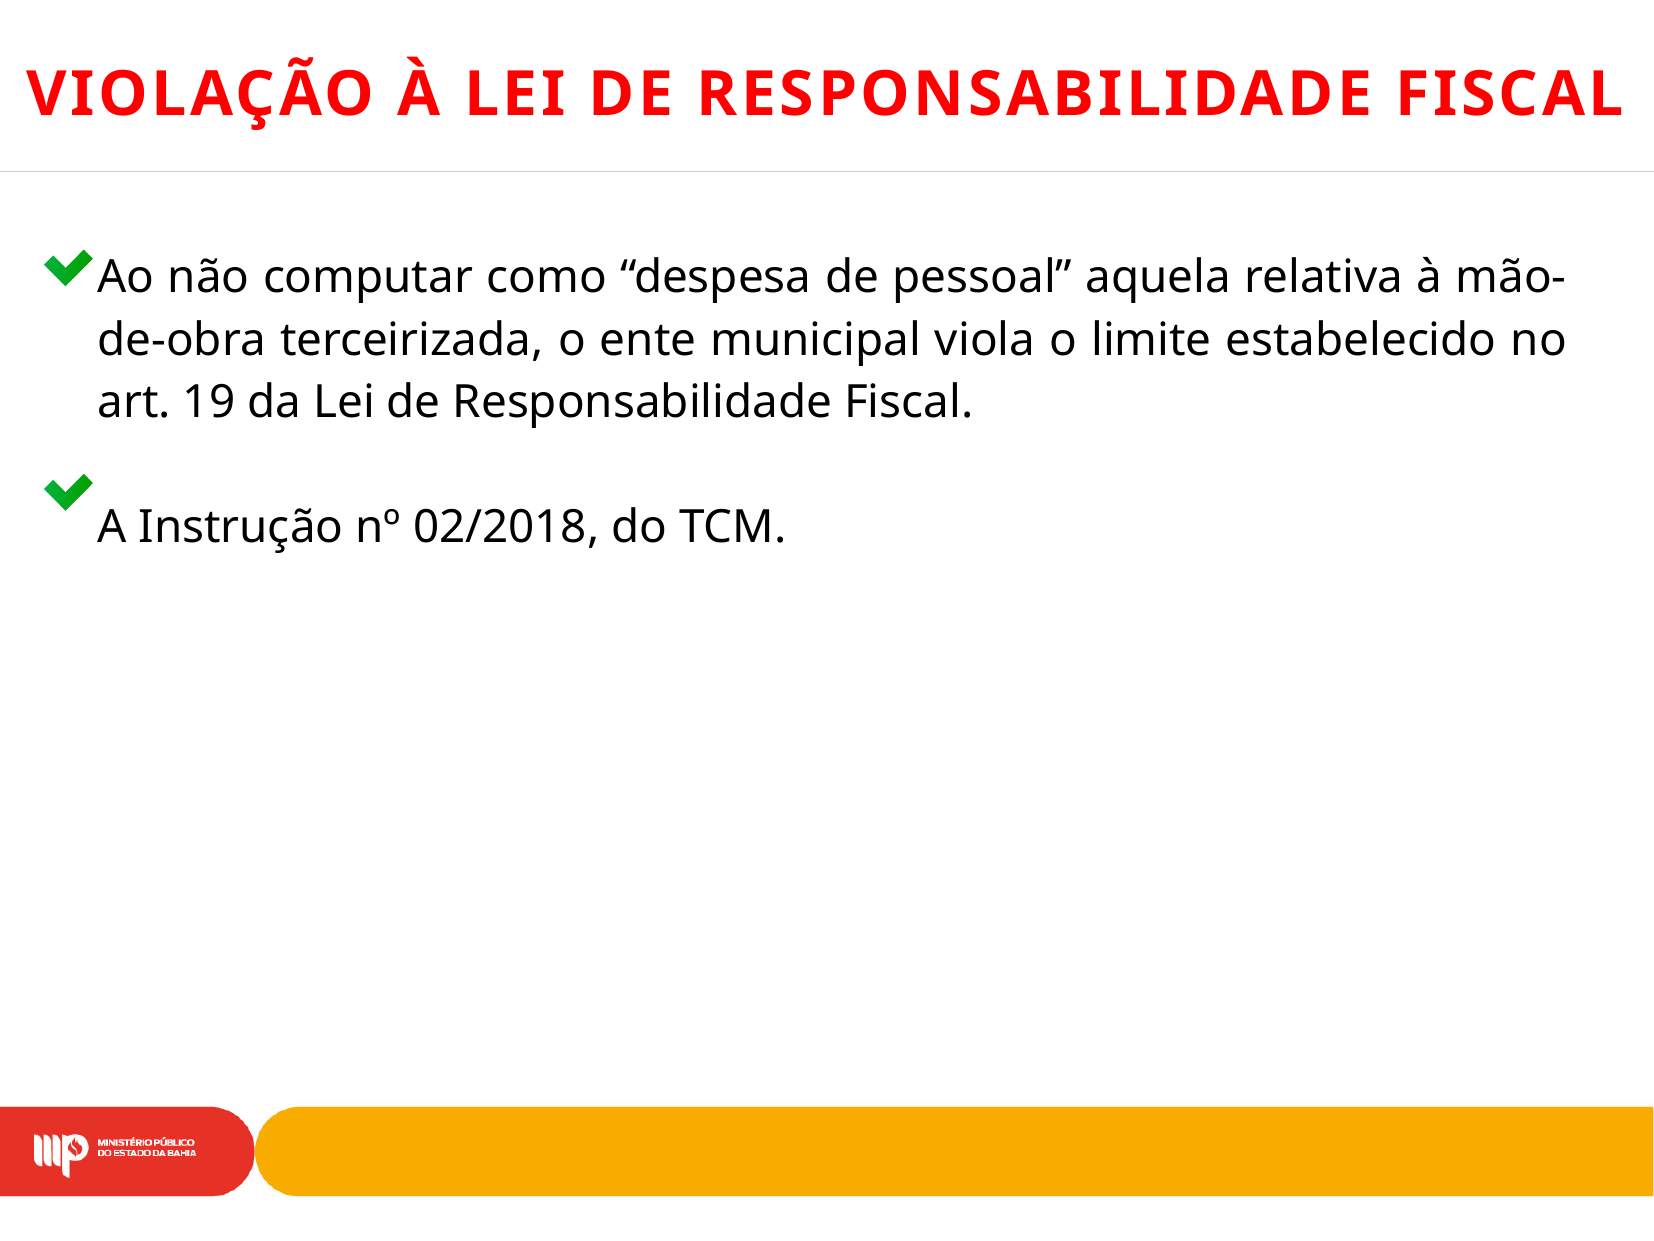

VIOLAÇÃO À LEI DE RESPONSABILIDADE FISCAL
Ao não computar como “despesa de pessoal” aquela relativa à mão-de-obra terceirizada, o ente municipal viola o limite estabelecido no art. 19 da Lei de Responsabilidade Fiscal.
A Instrução nº 02/2018, do TCM.